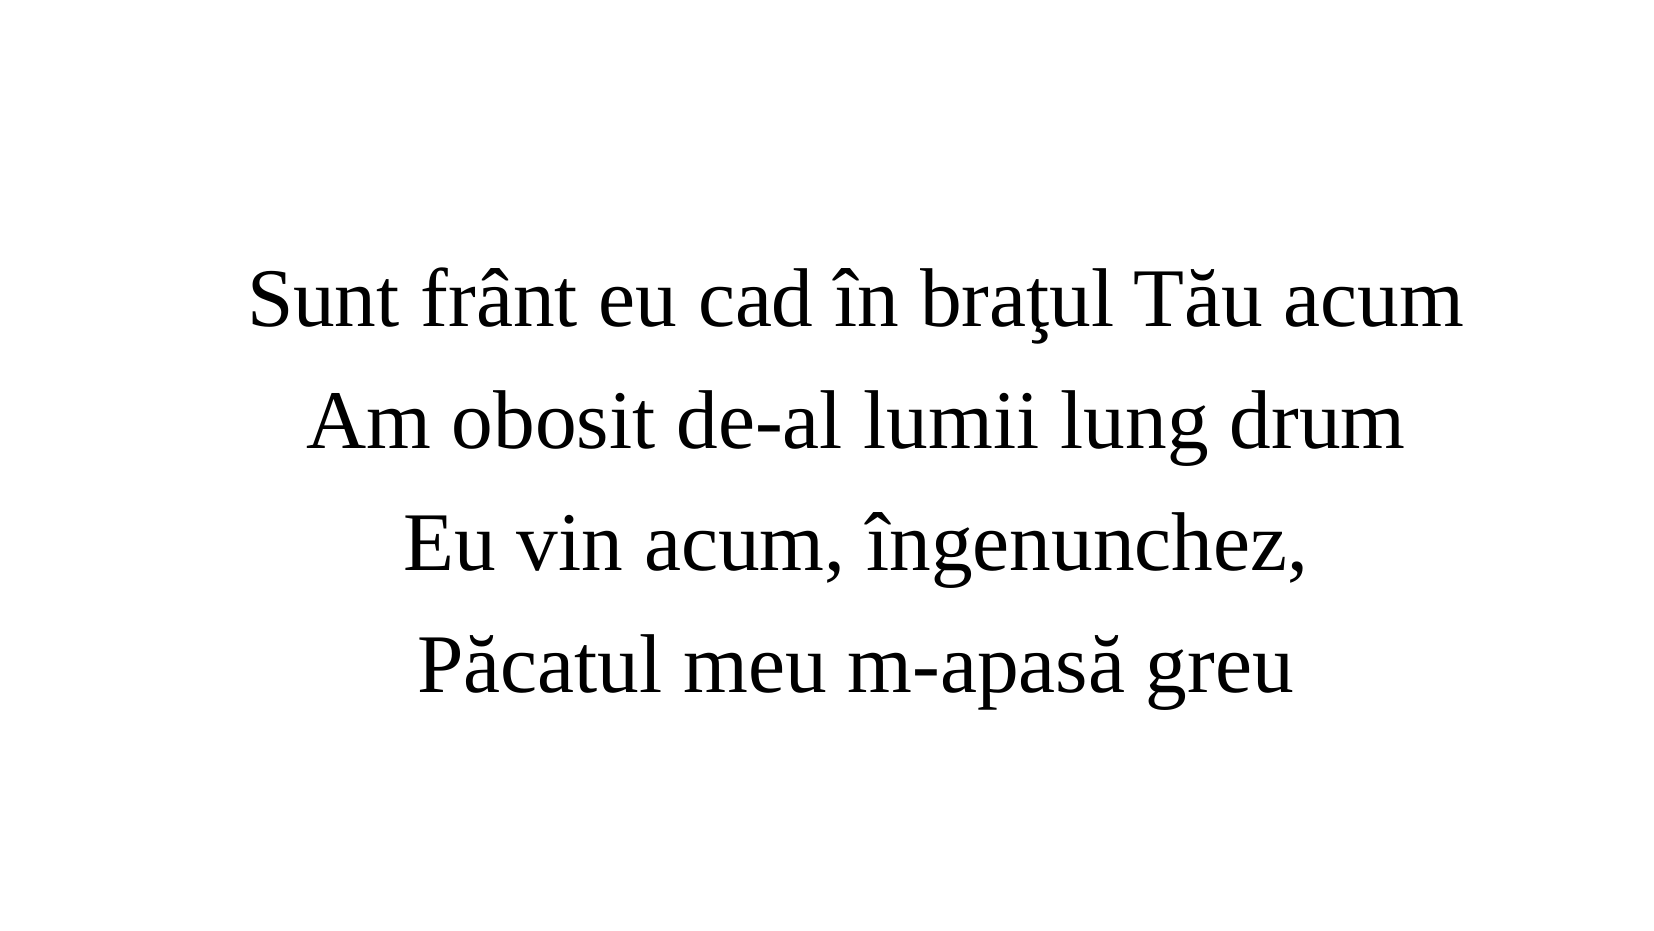

# Sunt frânt eu cad în braţul Tău acum
Am obosit de-al lumii lung drum
Eu vin acum, îngenunchez,
Păcatul meu m-apasă greu